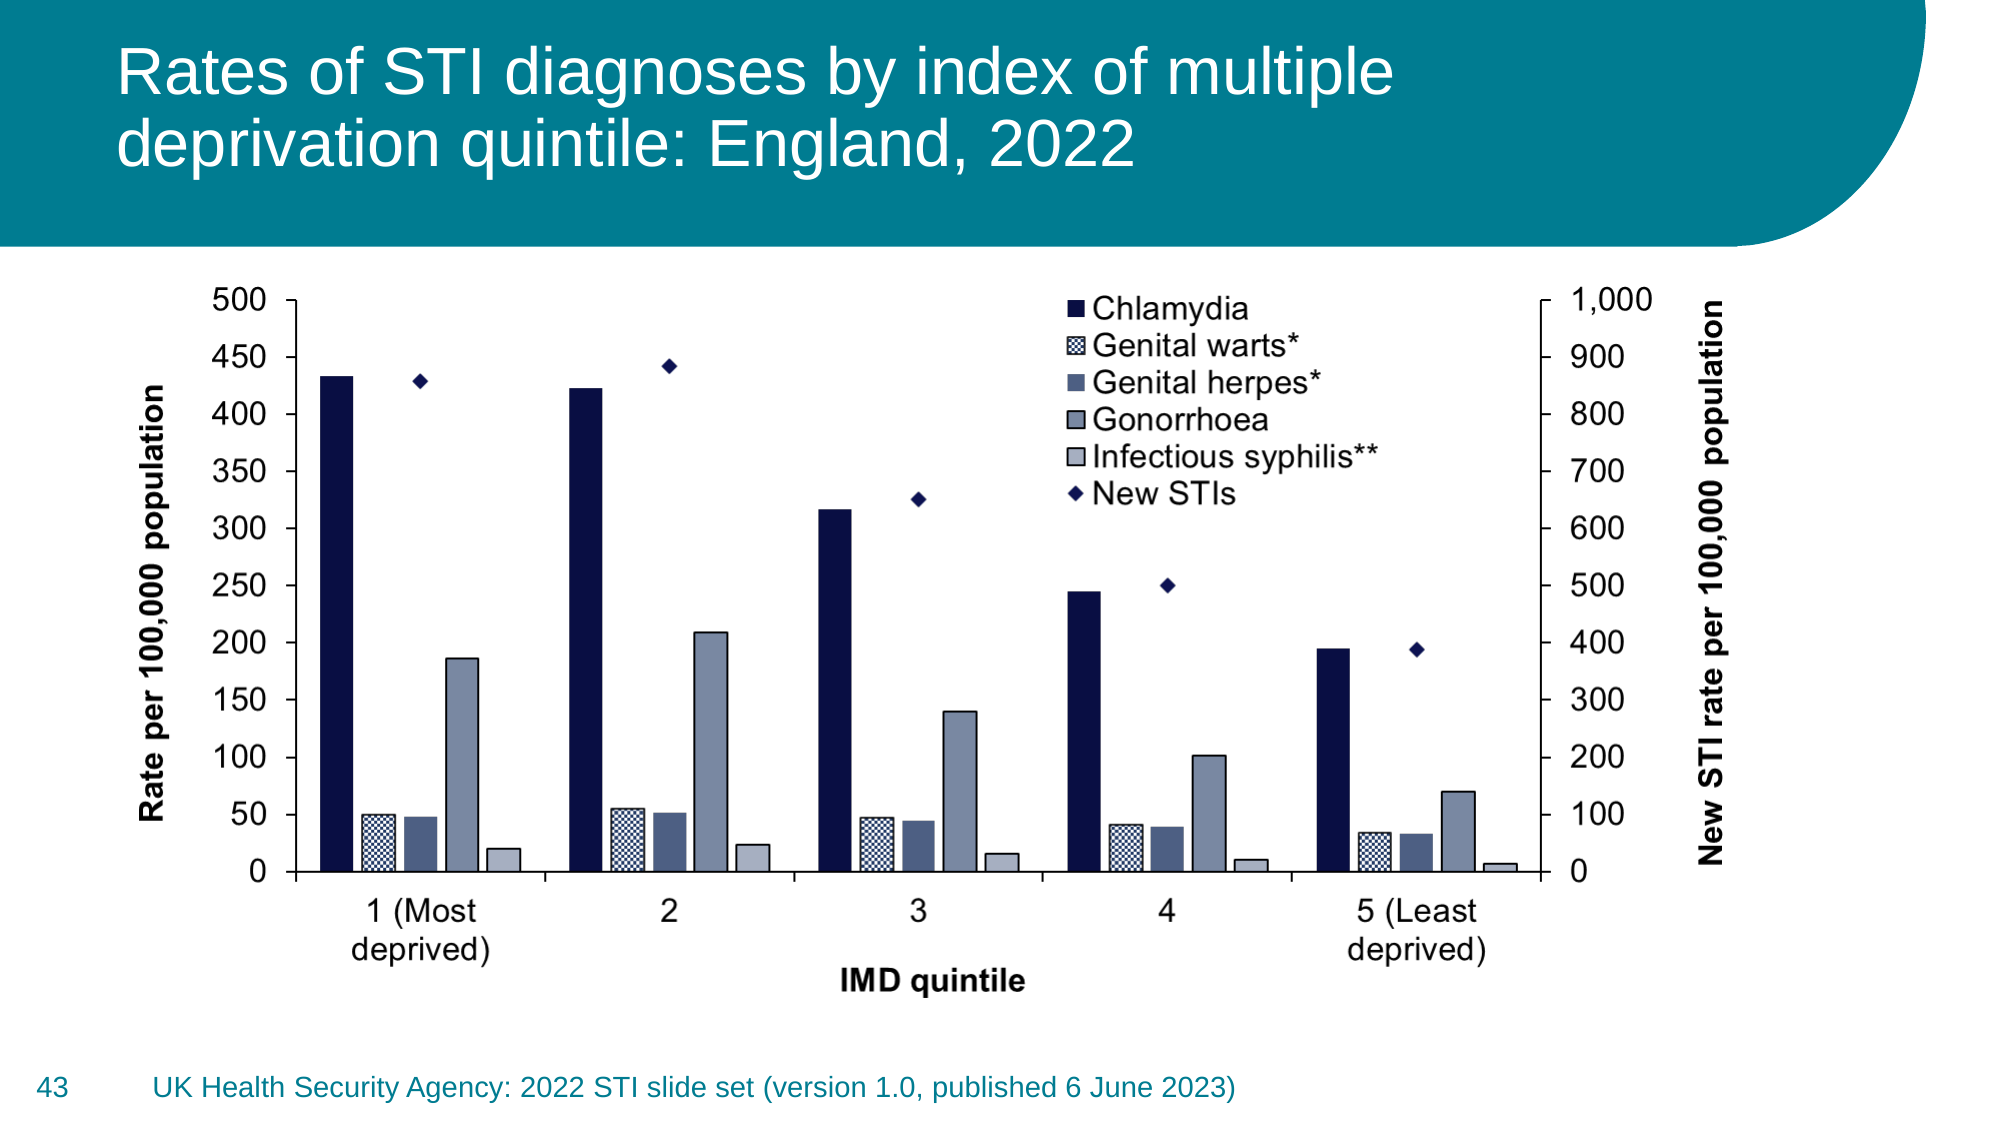

# Rates of STI diagnoses by index of multiple deprivation quintile: England, 2022
43
UK Health Security Agency: 2022 STI slide set (version 1.0, published 6 June 2023)